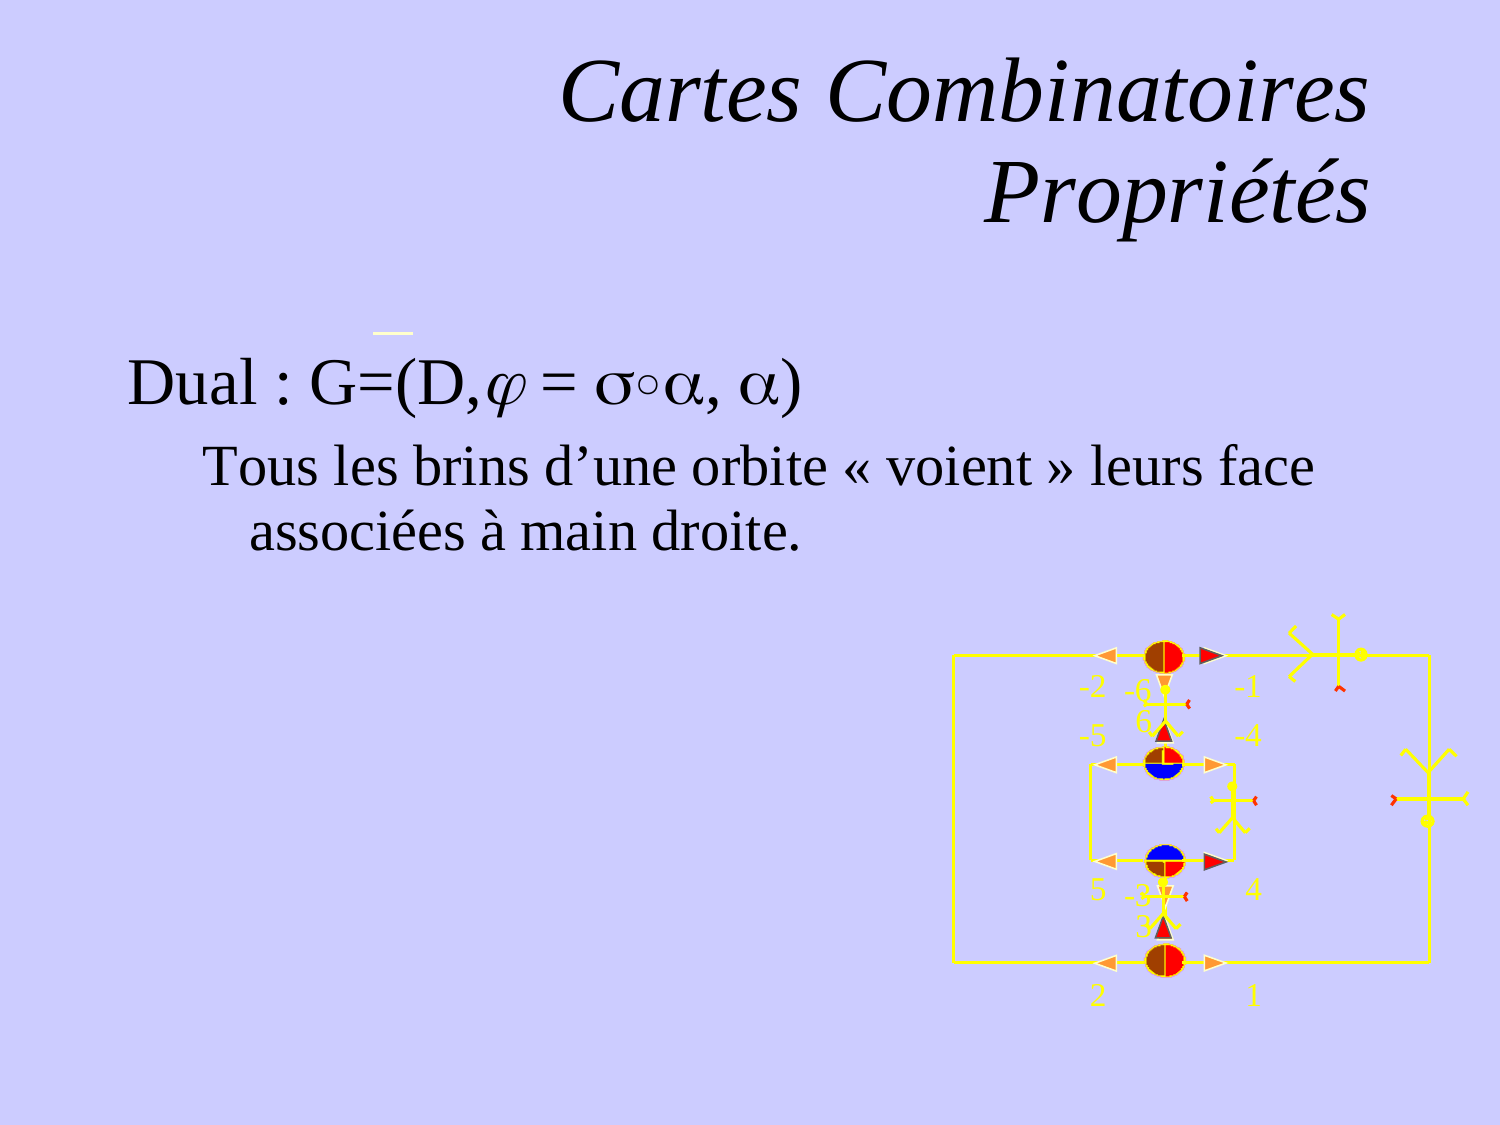

# Cartes Combinatoires Propriétés
Dual : G=(D, = , )
Tous les brins d’une orbite « voient » leurs face associées à main droite.
-2
-1
-6
6
-5
-4
5
4
-3
3
2
1